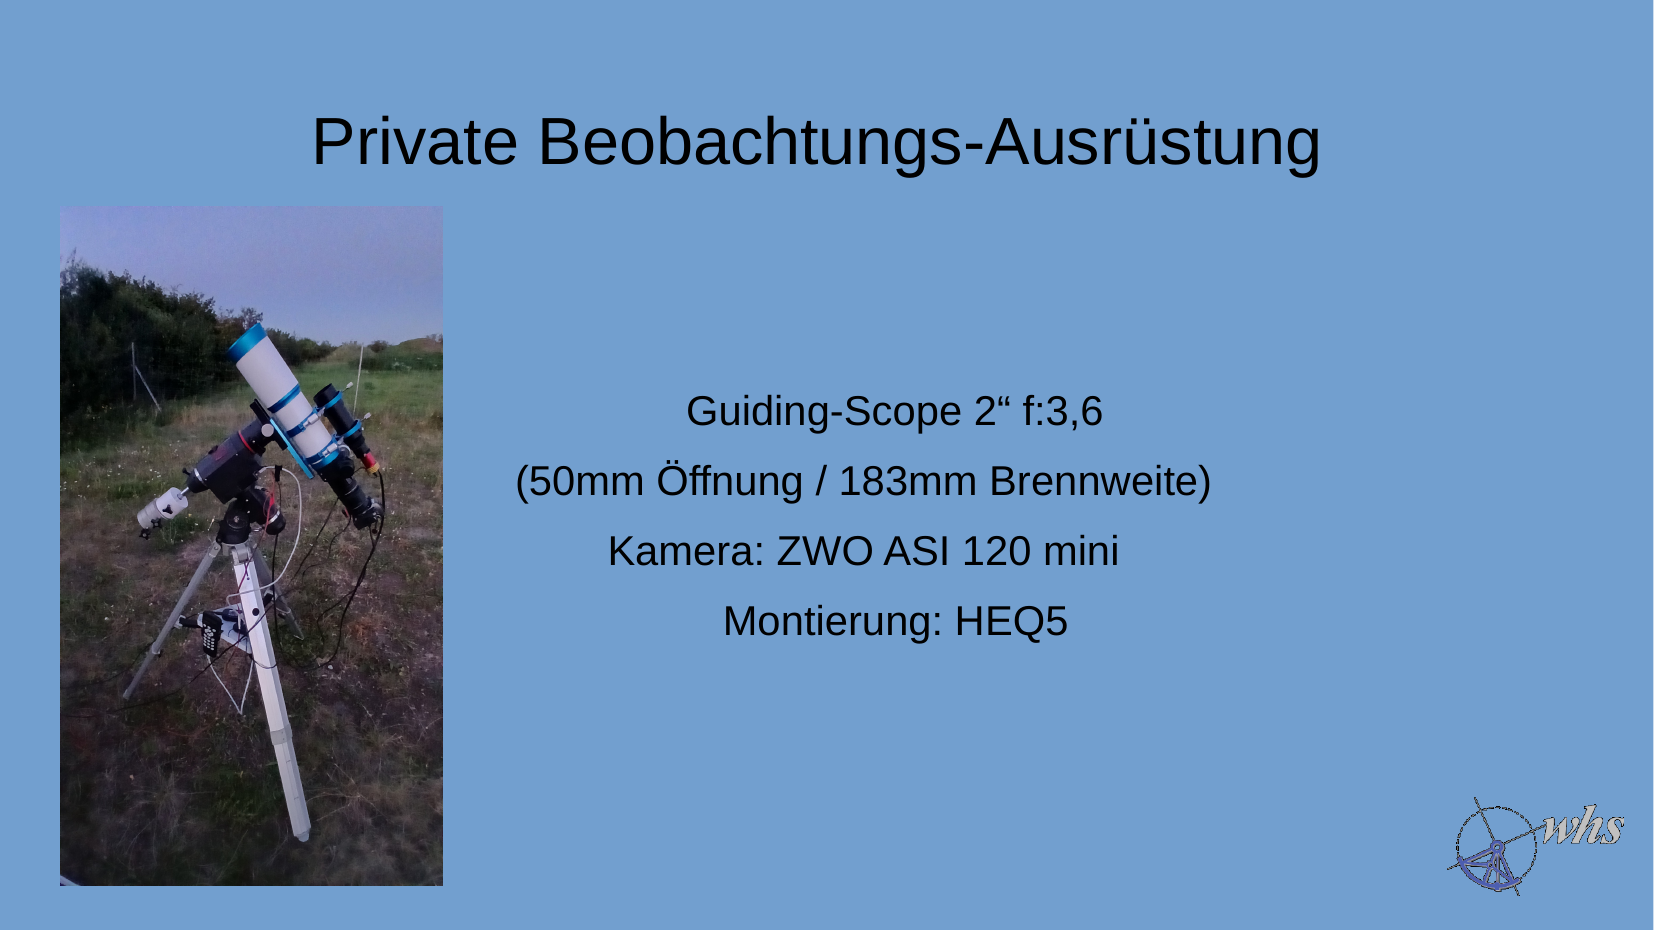

Private Beobachtungs-Ausrüstung
		Guiding-Scope 2“ f:3,6
	(50mm Öffnung / 183mm Brennweite)
	Kamera: ZWO ASI 120 mini
 Montierung: HEQ5